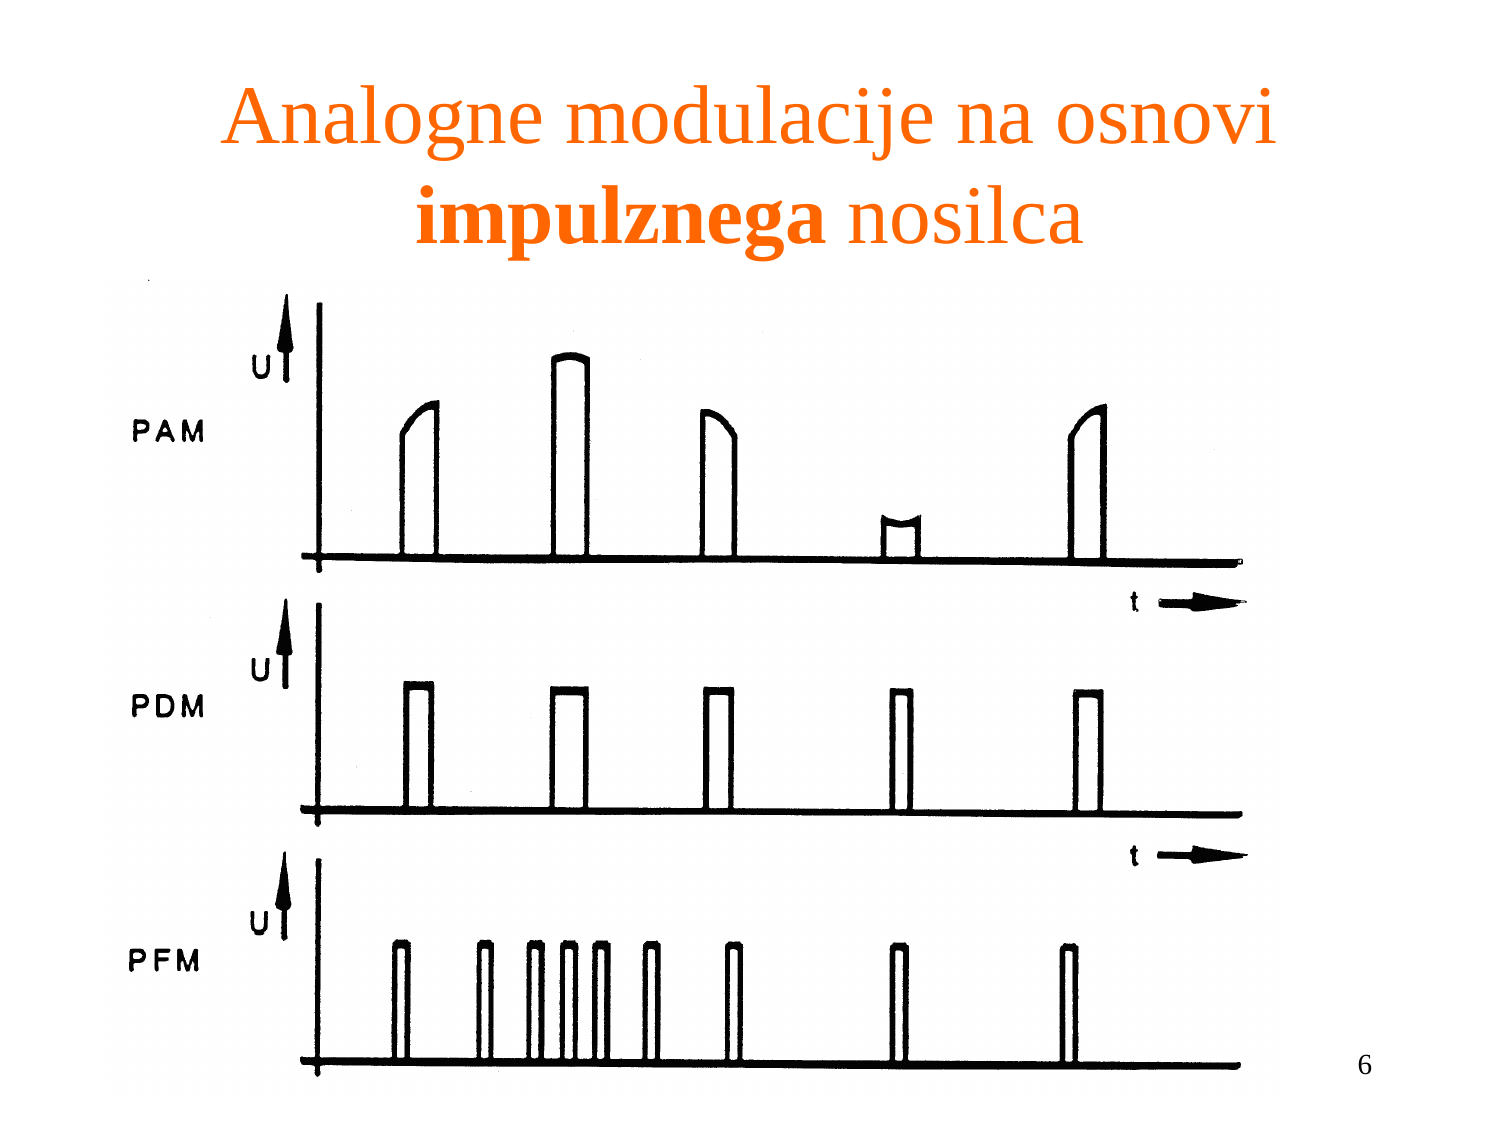

# Analogne modulacije na osnovi impulznega nosilca